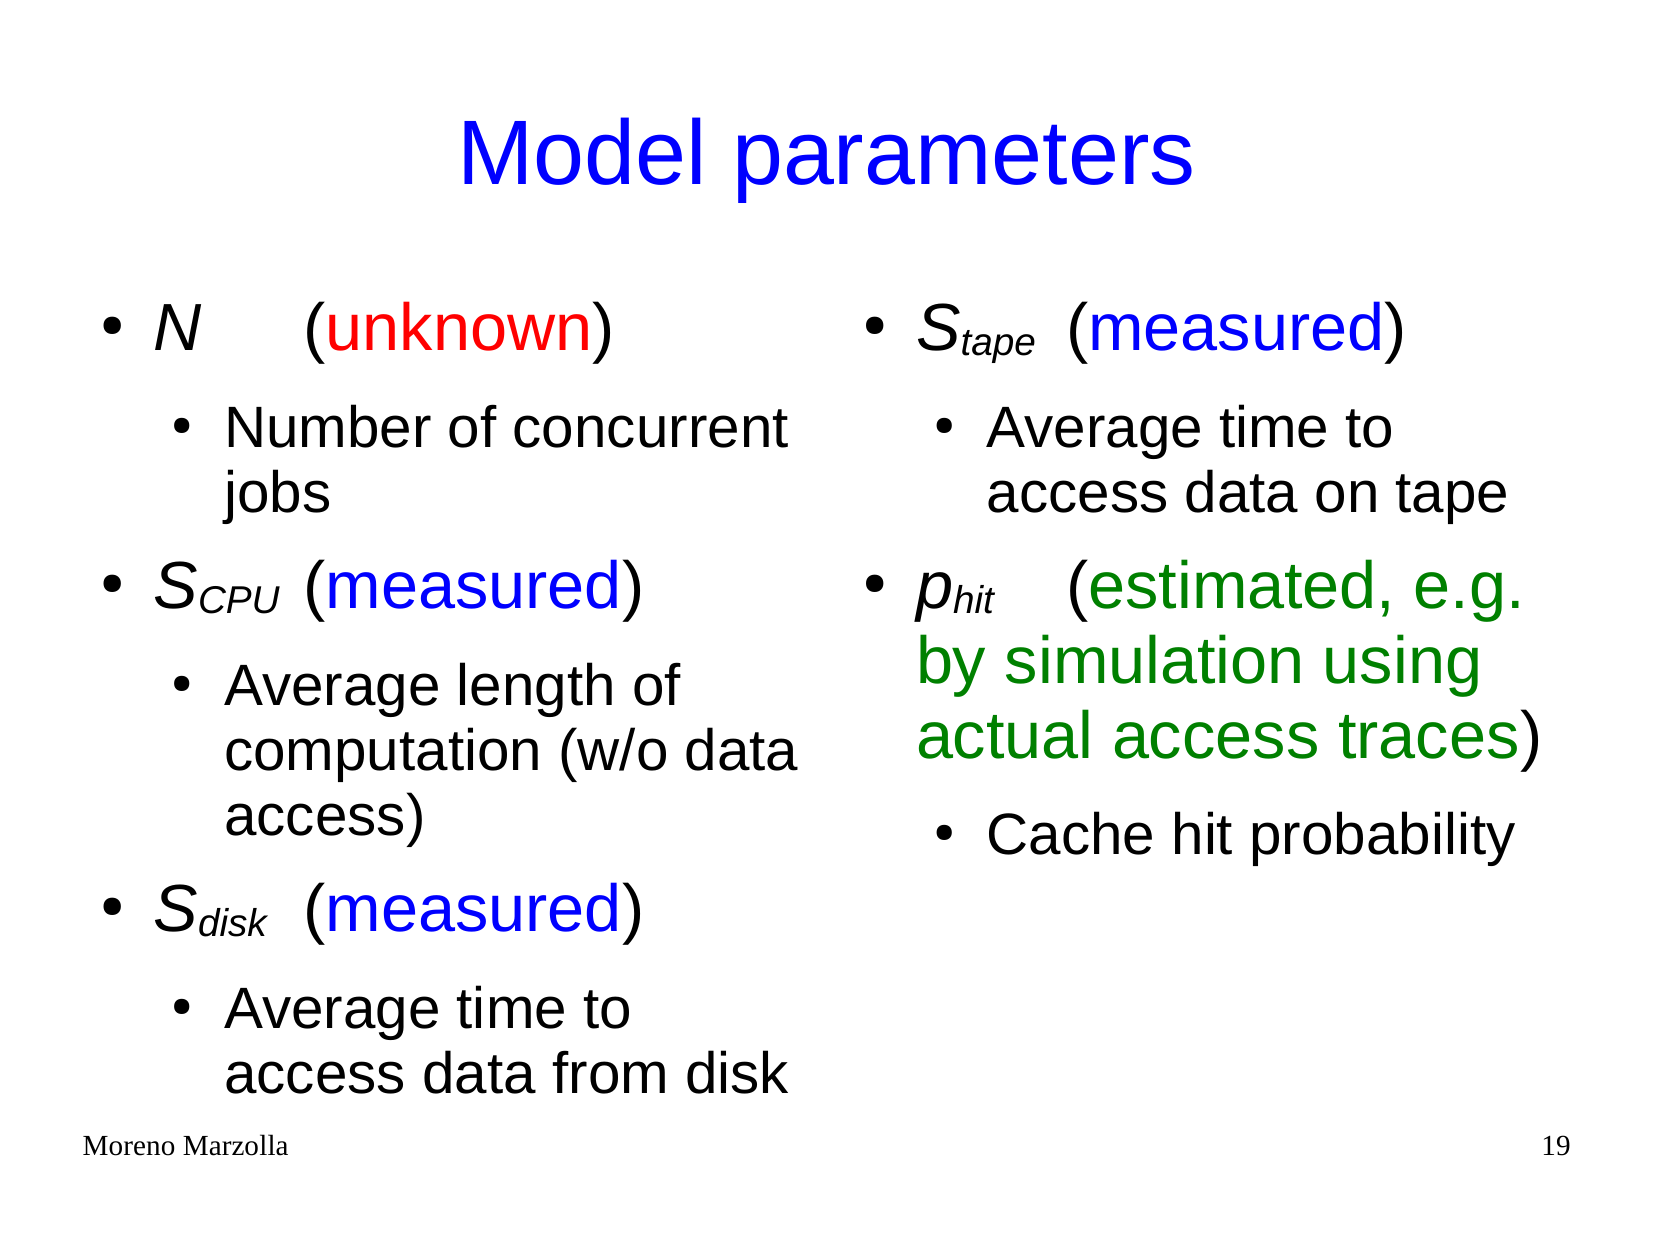

# Model parameters
N 		(unknown)
Number of concurrent jobs
SCPU 	(measured)
Average length of computation (w/o data access)
Sdisk 	(measured)
Average time to access data from disk
Stape 	(measured)
Average time to access data on tape
phit 	(estimated, e.g. by simulation using actual access traces)
Cache hit probability
Moreno Marzolla
19